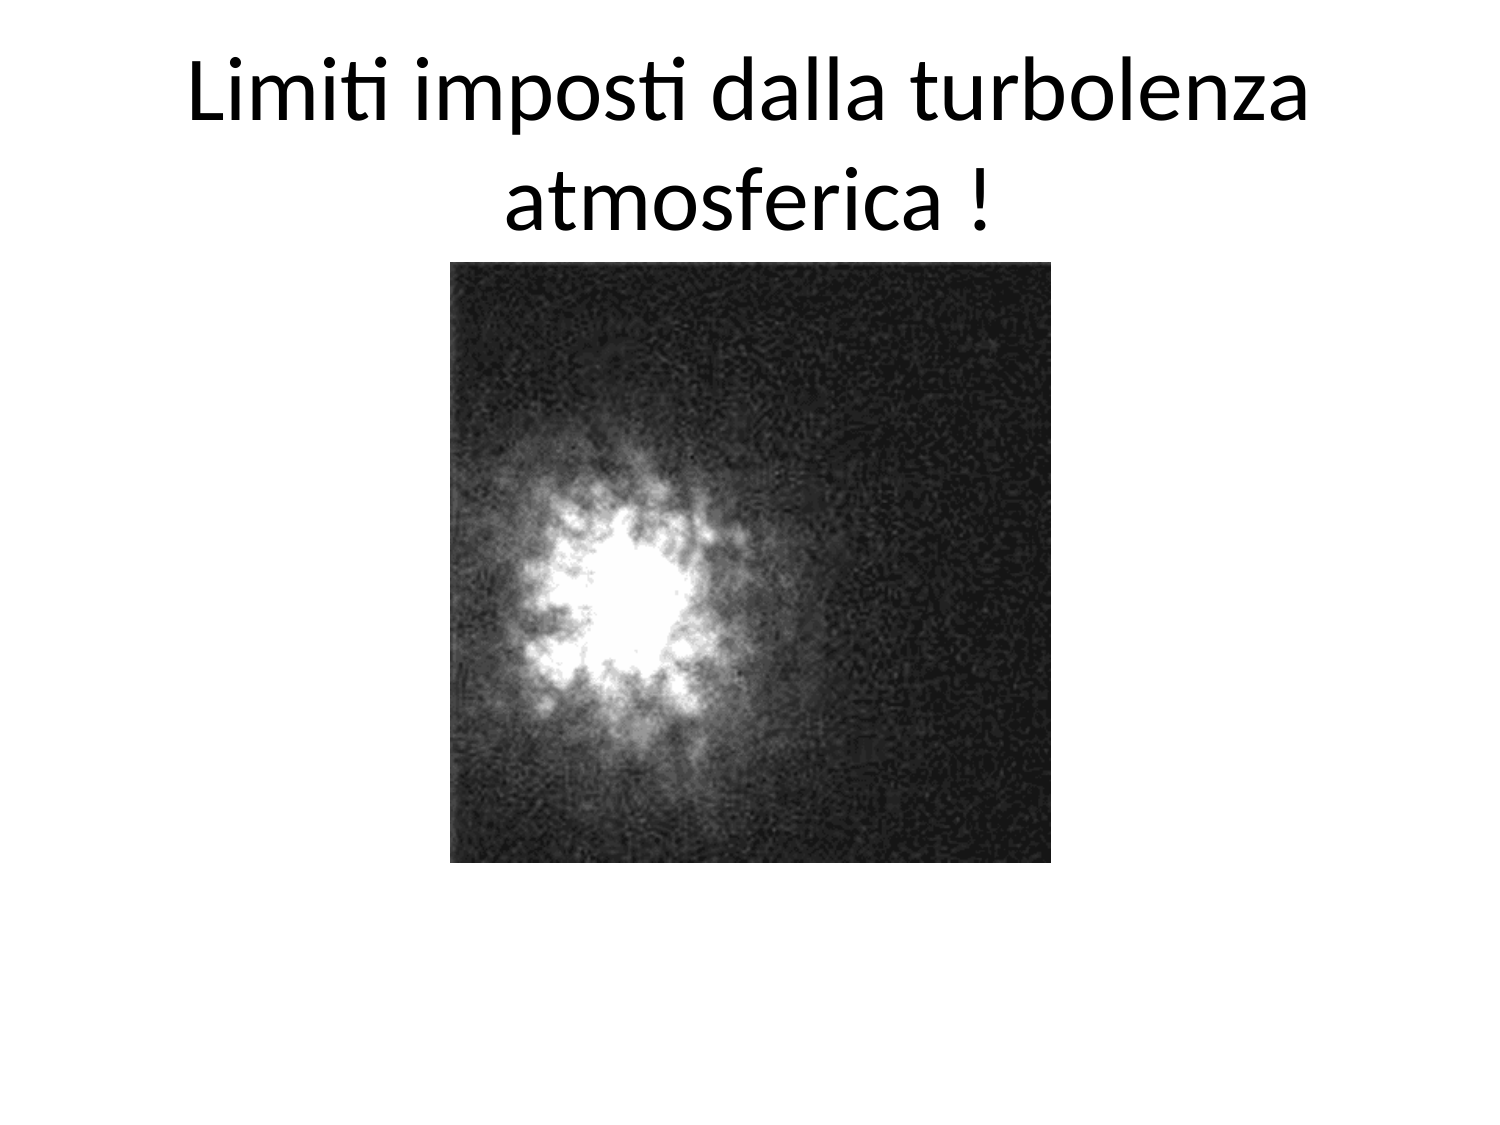

# Limiti imposti dalla turbolenza atmosferica !